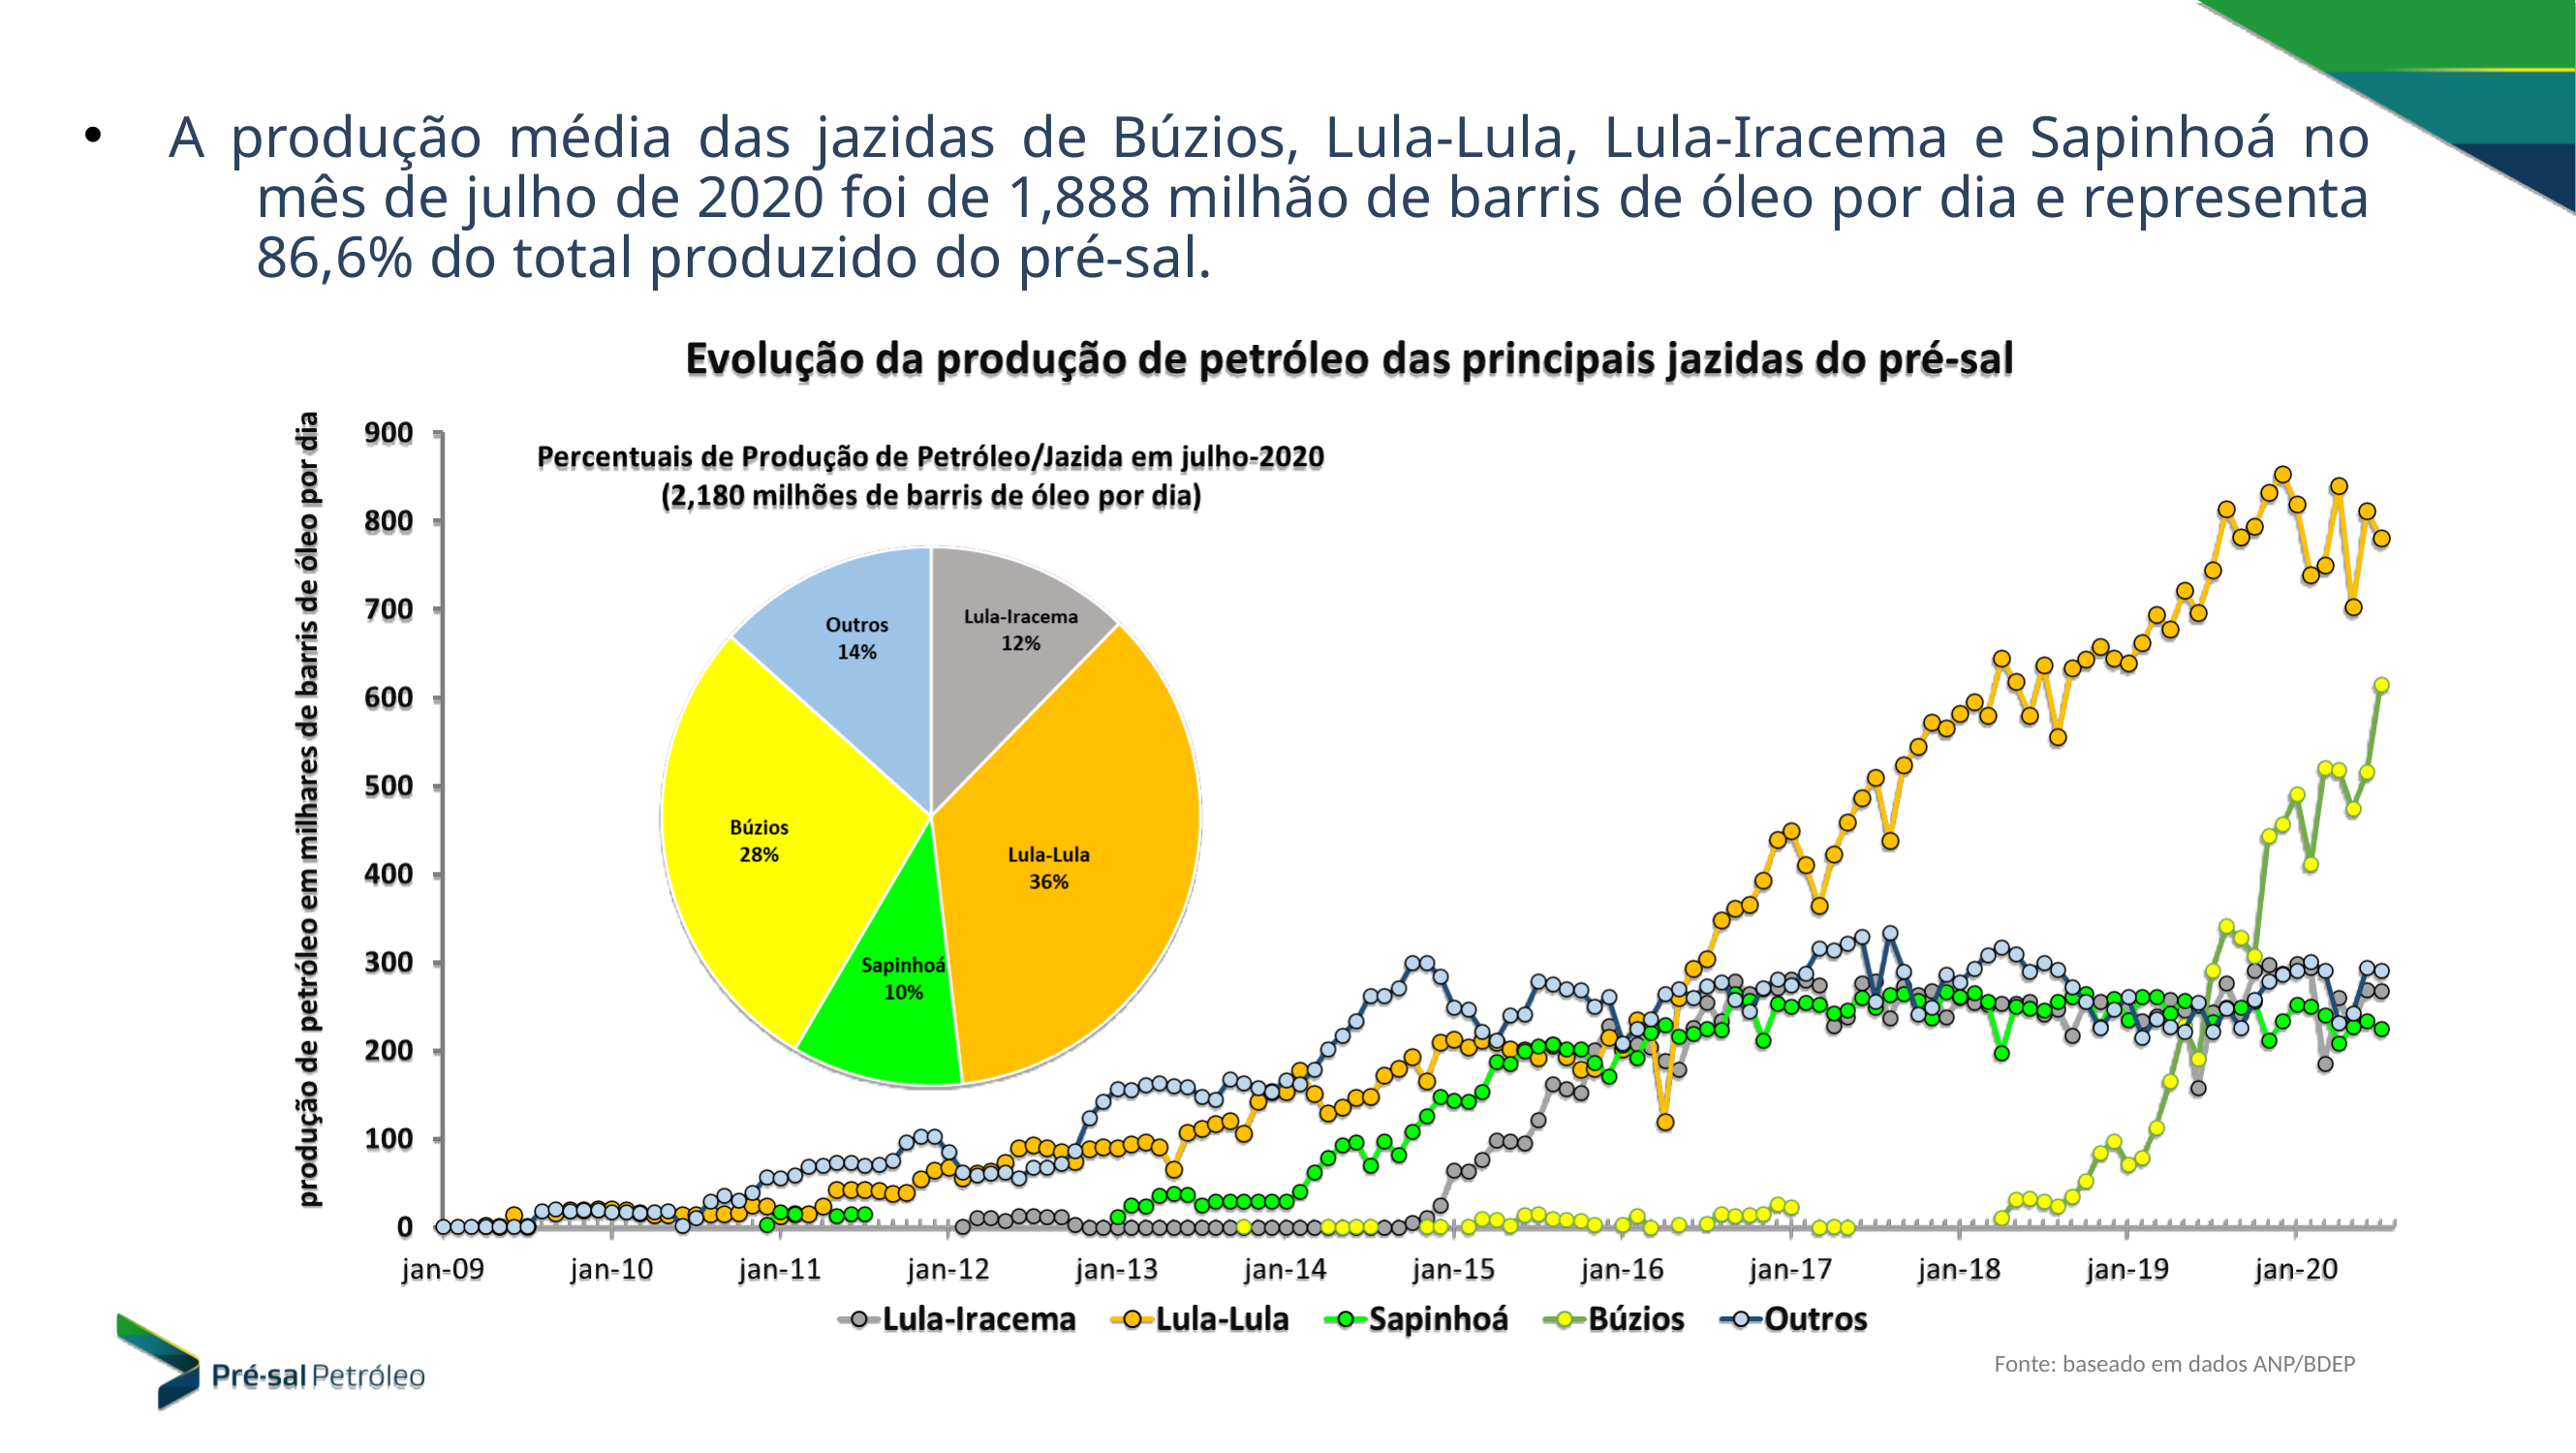

A produção média das jazidas de Búzios, Lula-Lula, Lula-Iracema e Sapinhoá no mês de julho de 2020 foi de 1,888 milhão de barris de óleo por dia e representa 86,6% do total produzido do pré-sal.
Fonte: baseado em dados ANP/BDEP